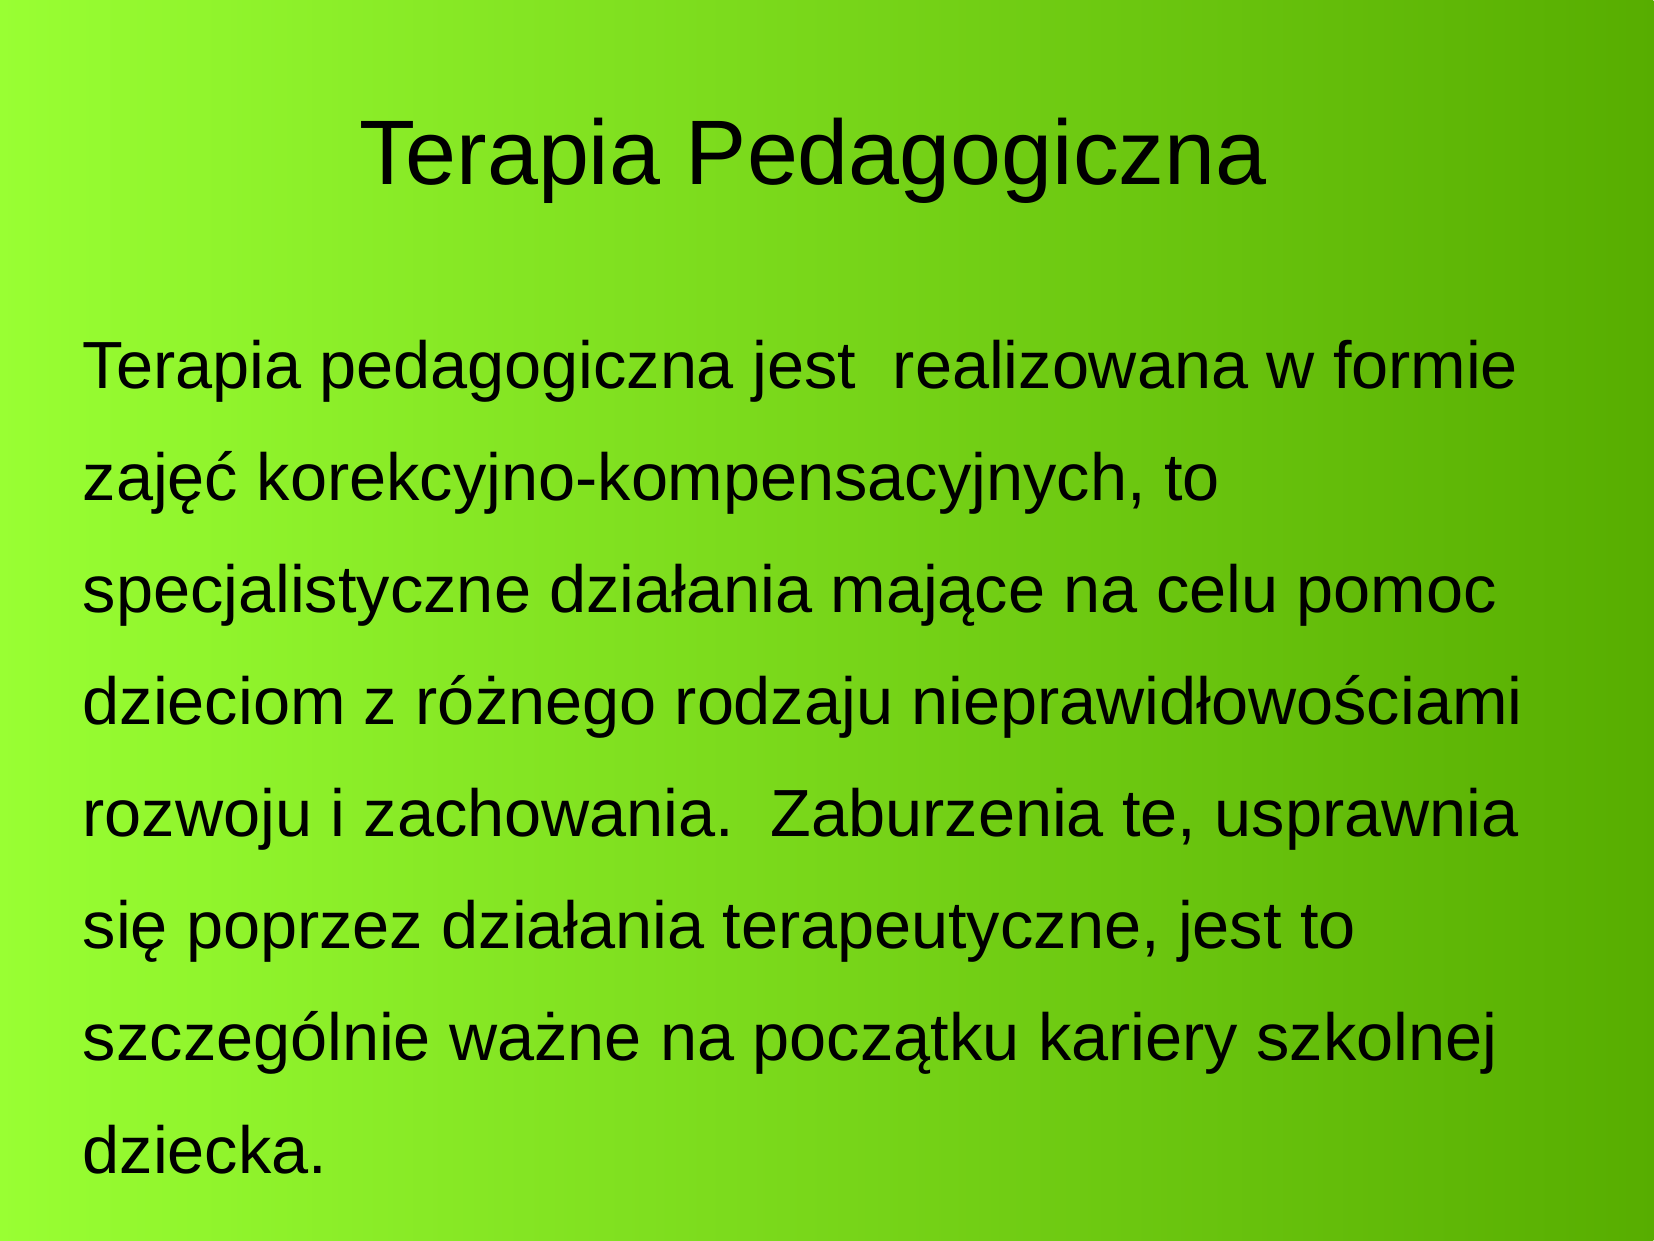

# Terapia Pedagogiczna
Terapia pedagogiczna jest realizowana w formie zajęć korekcyjno-kompensacyjnych, to specjalistyczne działania mające na celu pomoc dzieciom z różnego rodzaju nieprawidłowościami rozwoju i zachowania. Zaburzenia te, usprawnia się poprzez działania terapeutyczne, jest to szczególnie ważne na początku kariery szkolnej dziecka.